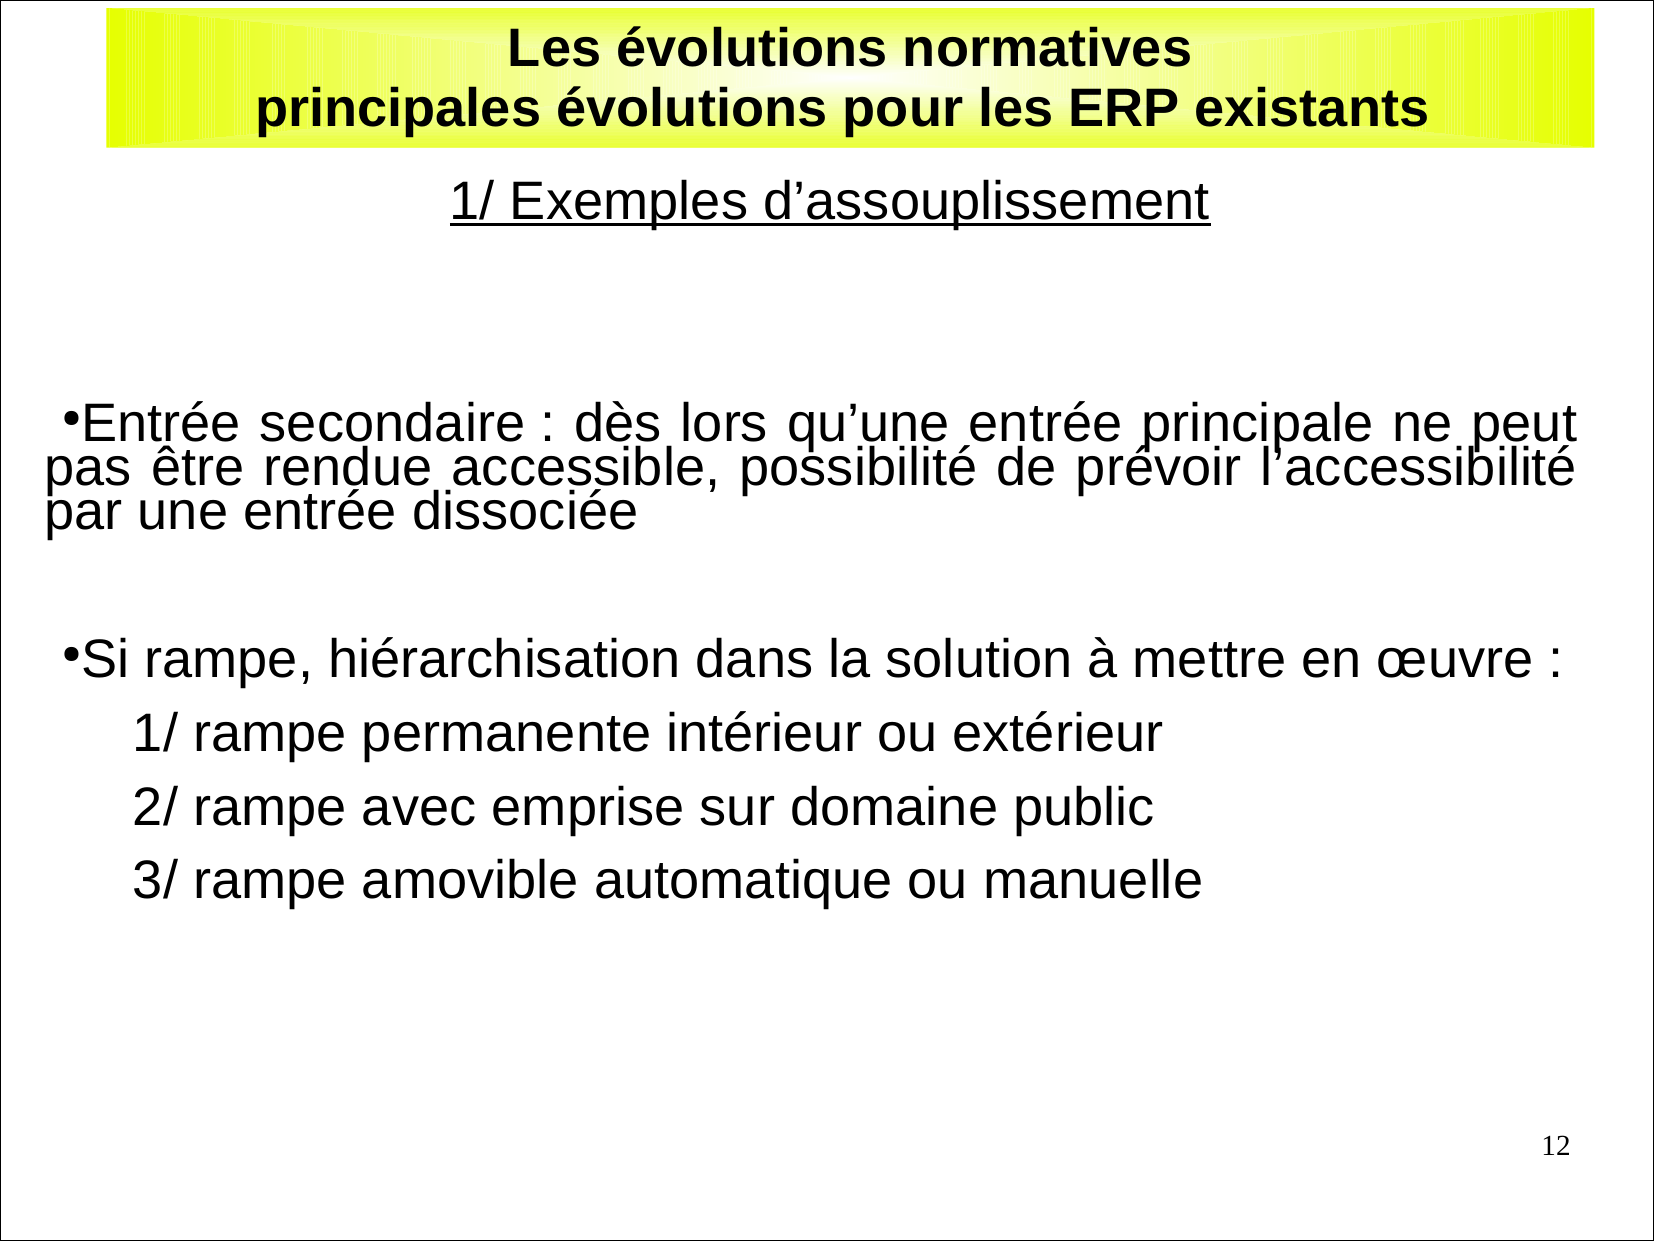

# Les évolutions normatives principales évolutions pour les ERP existants
1/ Exemples d’assouplissement
Entrée secondaire : dès lors qu’une entrée principale ne peut pas être rendue accessible, possibilité de prévoir l’accessibilité par une entrée dissociée
Si rampe, hiérarchisation dans la solution à mettre en œuvre :
1/ rampe permanente intérieur ou extérieur
2/ rampe avec emprise sur domaine public
3/ rampe amovible automatique ou manuelle
12